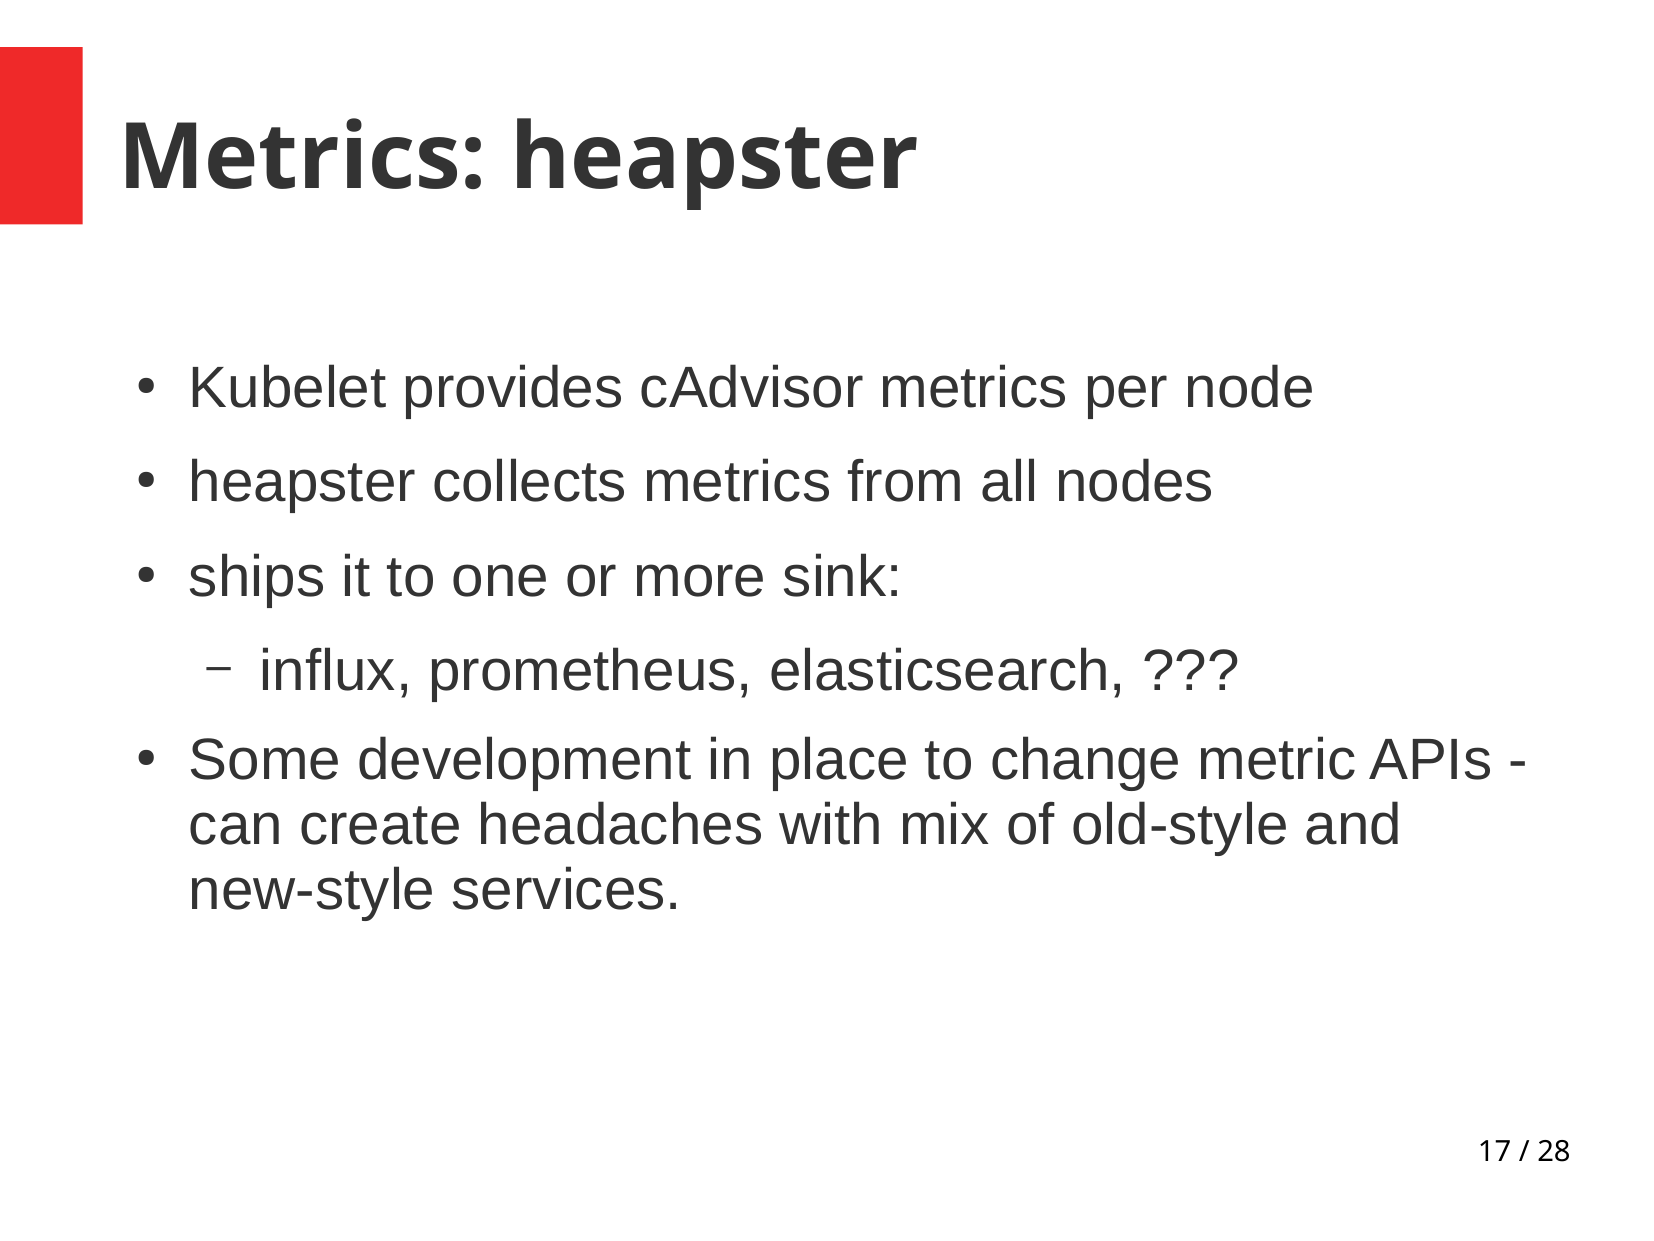

# Metrics: heapster
Kubelet provides cAdvisor metrics per node
heapster collects metrics from all nodes
ships it to one or more sink:
influx, prometheus, elasticsearch, ???
Some development in place to change metric APIs - can create headaches with mix of old-style and new-style services.
17